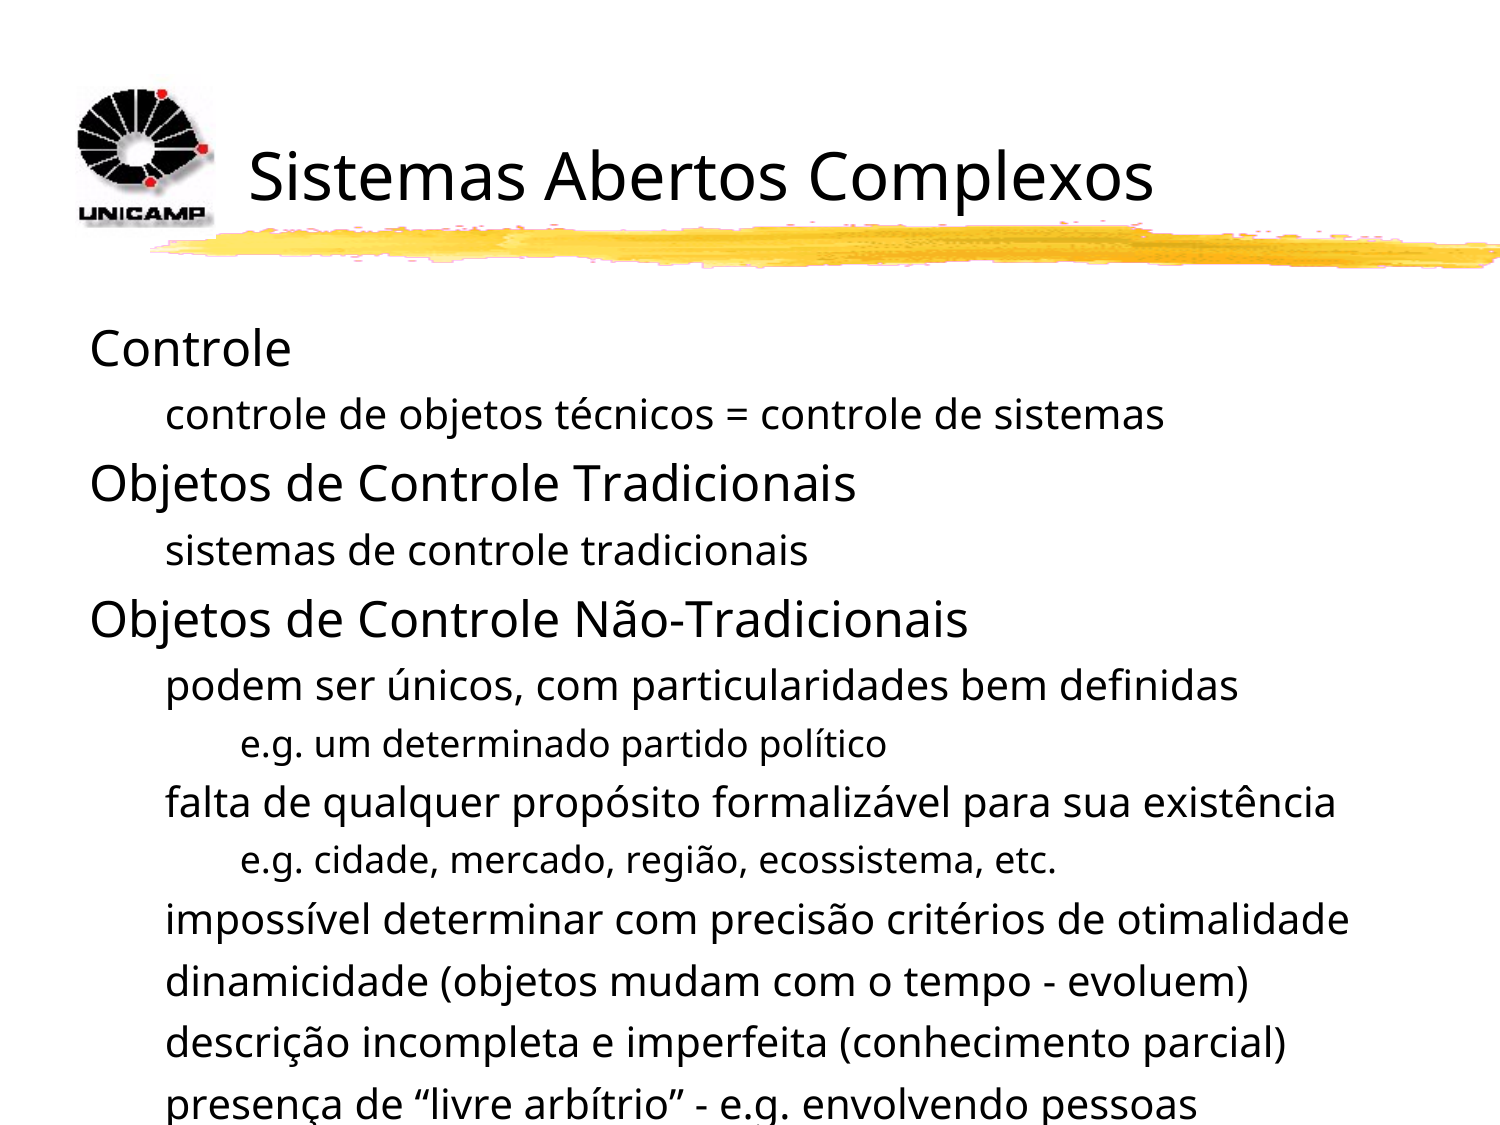

# Sistemas Abertos Complexos
Controle
controle de objetos técnicos = controle de sistemas
Objetos de Controle Tradicionais
sistemas de controle tradicionais
Objetos de Controle Não-Tradicionais
podem ser únicos, com particularidades bem definidas
e.g. um determinado partido político
falta de qualquer propósito formalizável para sua existência
e.g. cidade, mercado, região, ecossistema, etc.
impossível determinar com precisão critérios de otimalidade
dinamicidade (objetos mudam com o tempo - evoluem)
descrição incompleta e imperfeita (conhecimento parcial)
presença de “livre arbítrio” - e.g. envolvendo pessoas